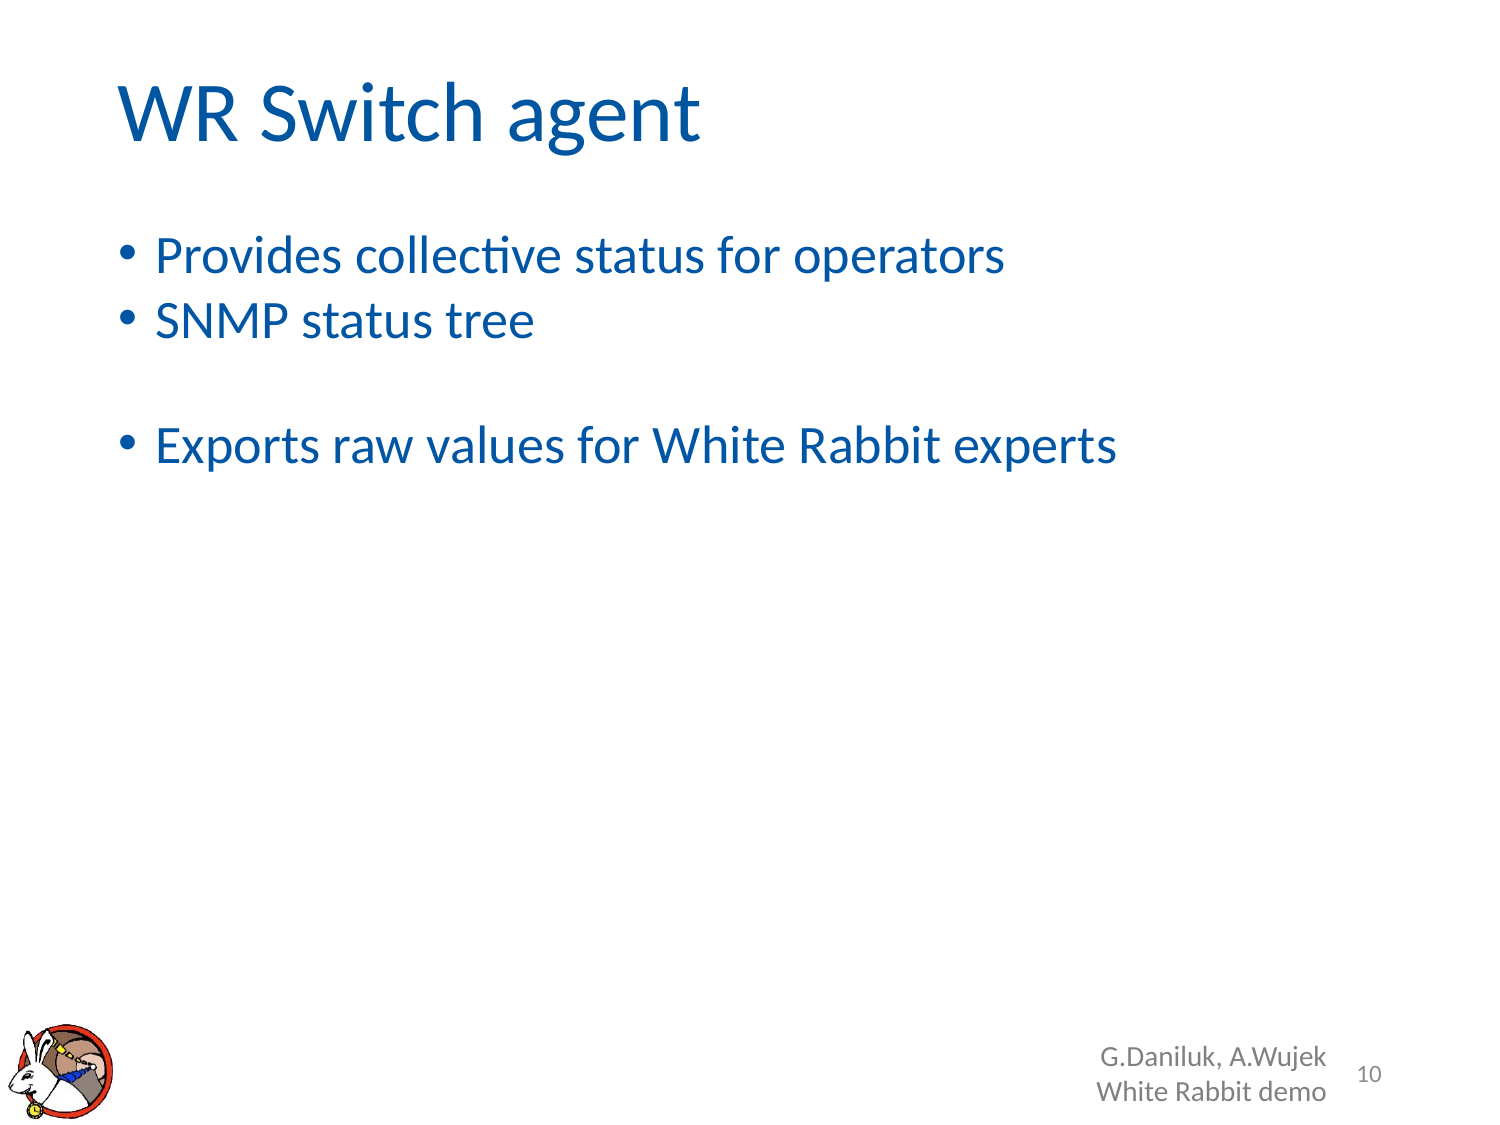

WR Switch agent
Provides collective status for operators
SNMP status tree
Exports raw values for White Rabbit experts